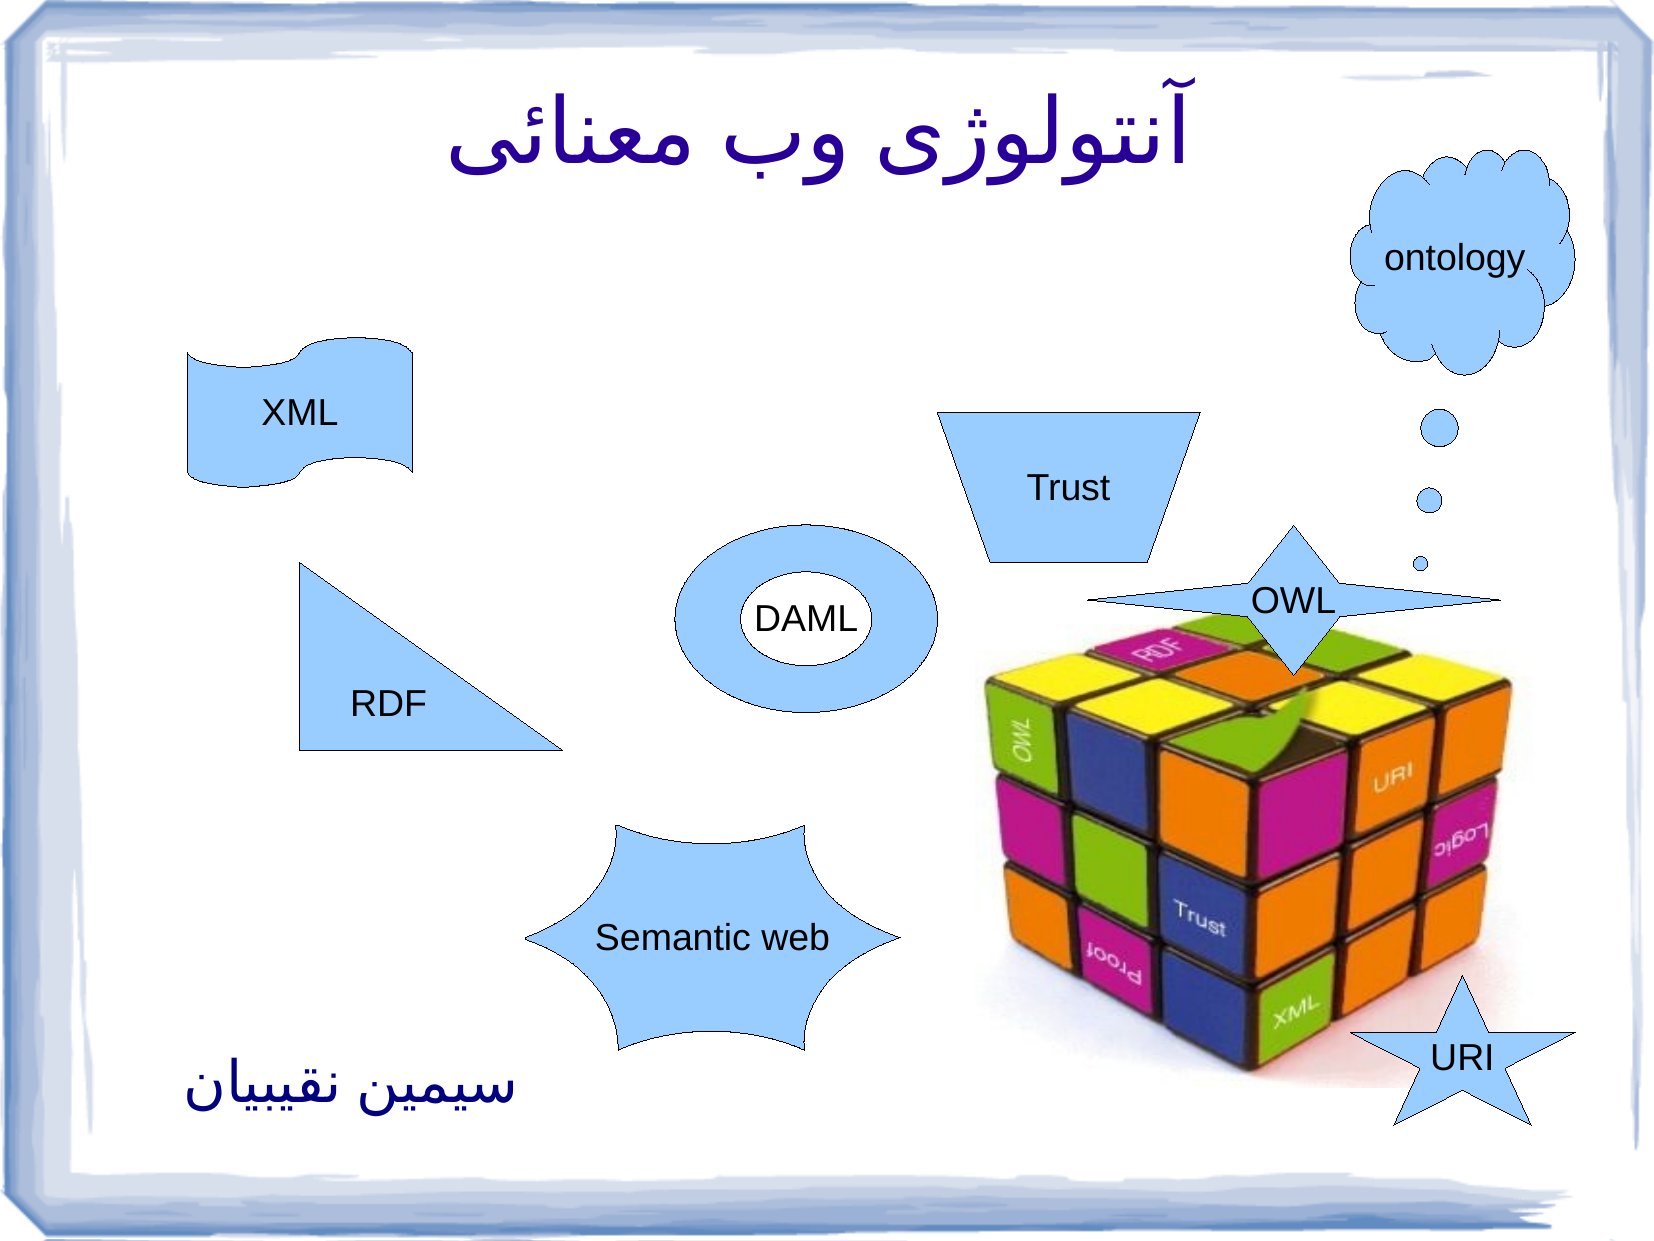

# آنتولوژی وب معنائی
ontology
XML
Trust
DAML
OWL
RDF
Semantic web
URI
سیمین نقیبیان